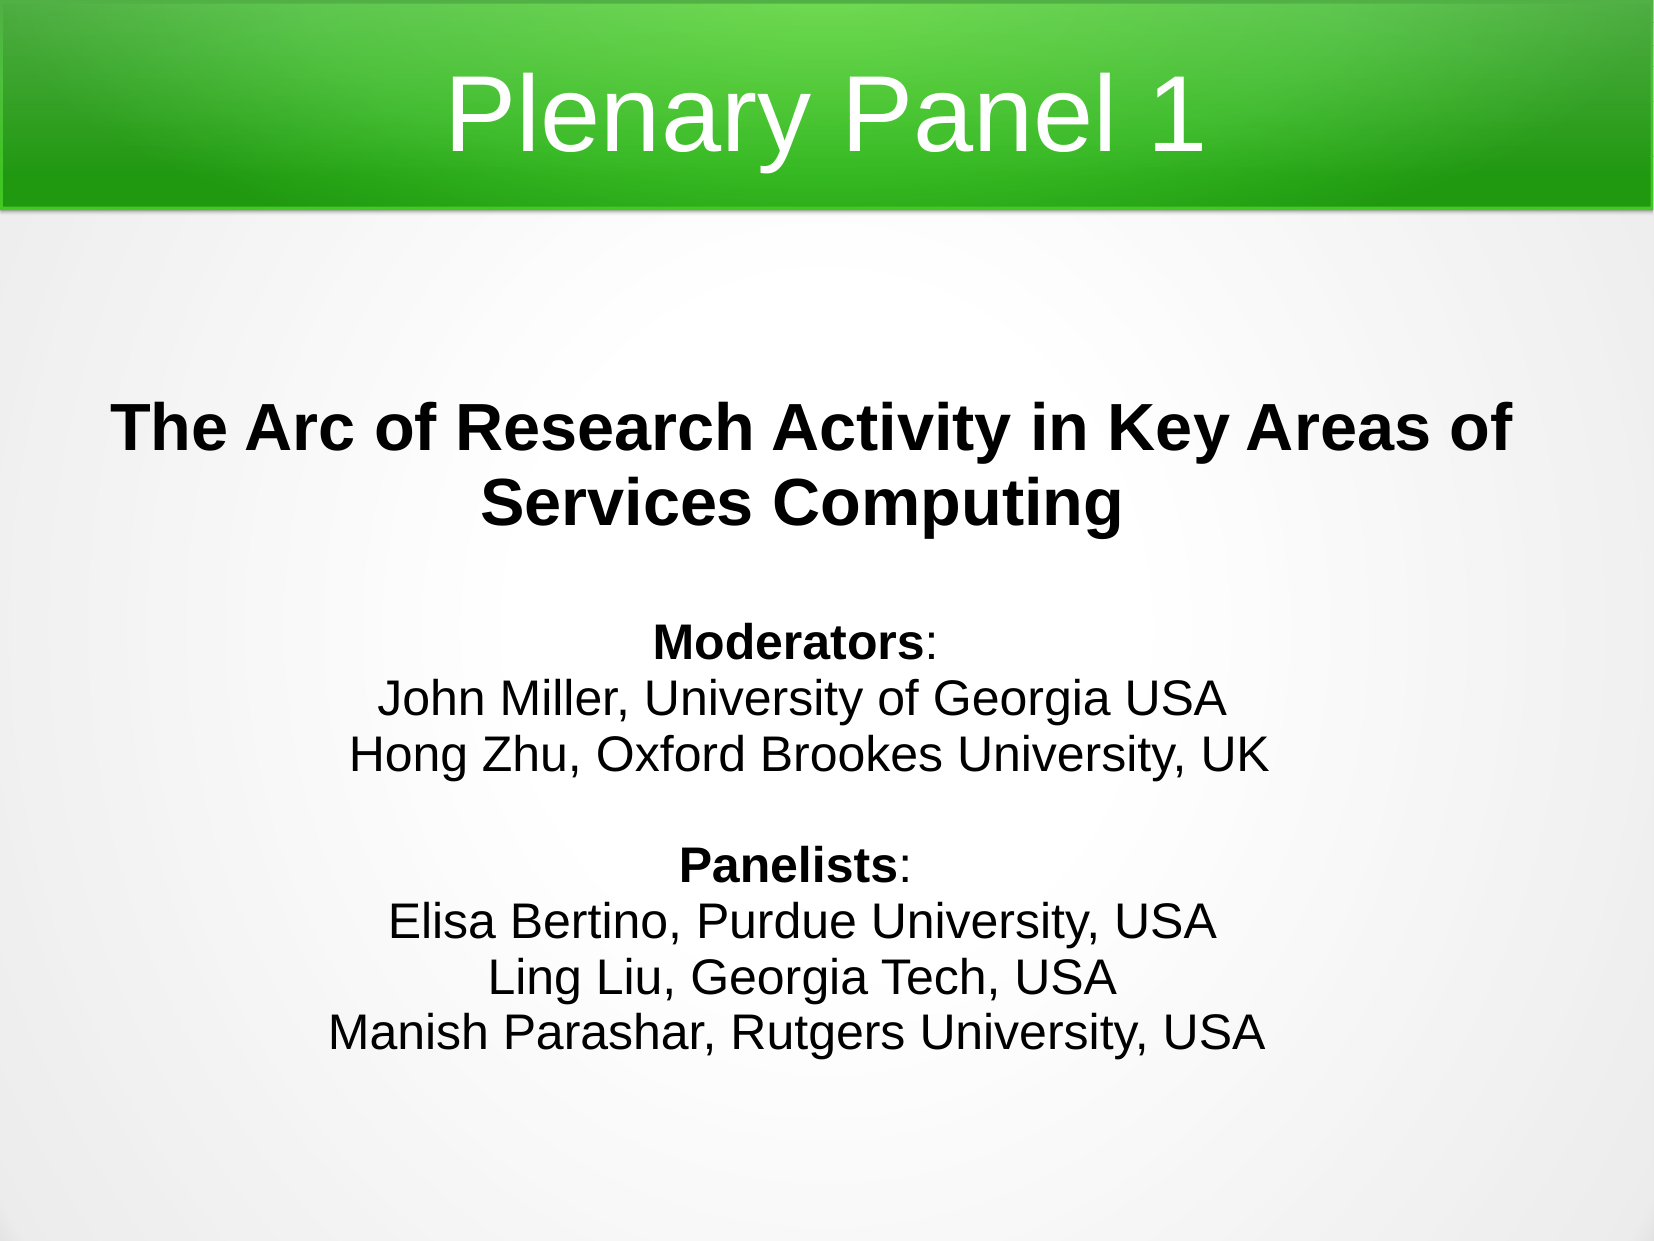

# Plenary Panel 1
 The Arc of Research Activity in Key Areas of Services Computing
Moderators:
John Miller, University of Georgia USA
 Hong Zhu, Oxford Brookes University, UK
Panelists:
Elisa Bertino, Purdue University, USA
Ling Liu, Georgia Tech, USA
Manish Parashar, Rutgers University, USA